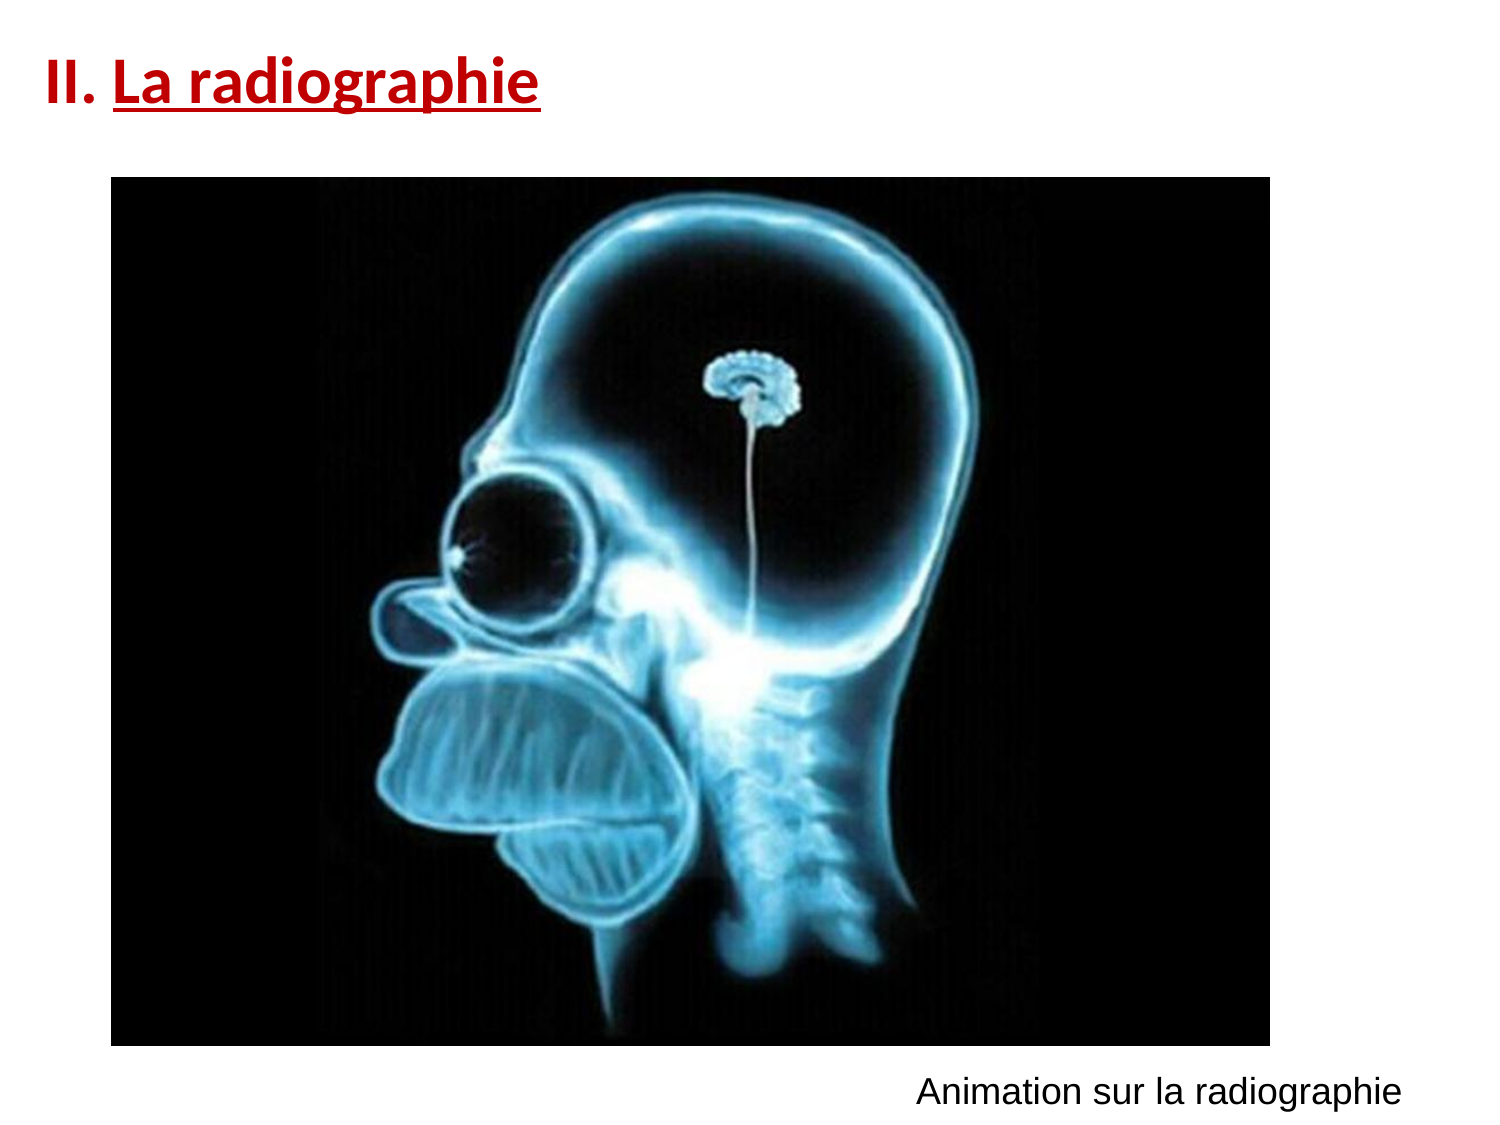

II. La radiographie
Animation sur la radiographie